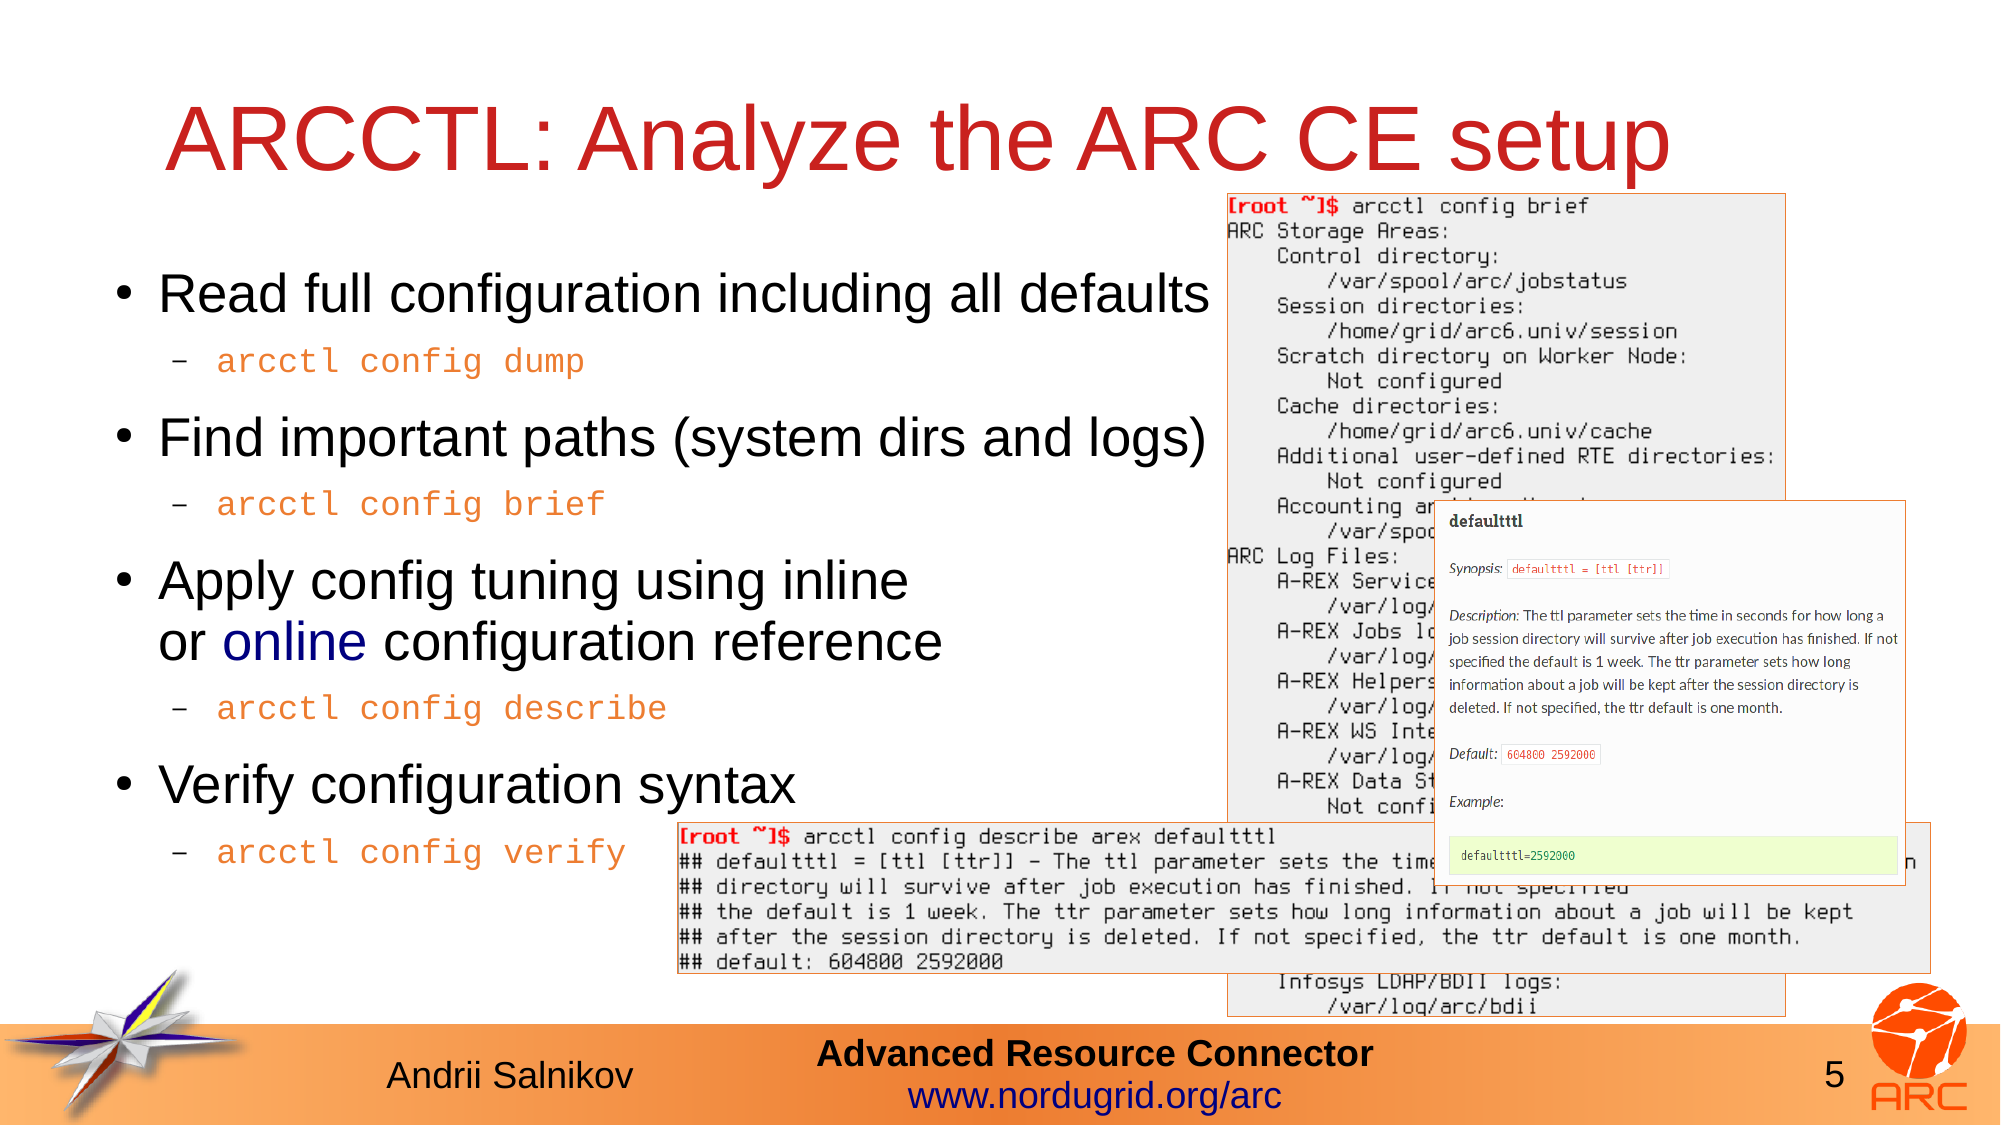

# ARCCTL: Analyze the ARC CE setup
Read full configuration including all defaults
arcctl config dump
Find important paths (system dirs and logs)
arcctl config brief
Apply config tuning using inline
or online configuration reference
arcctl config describe
Verify configuration syntax
arcctl config verify
Andrii Salnikov
5